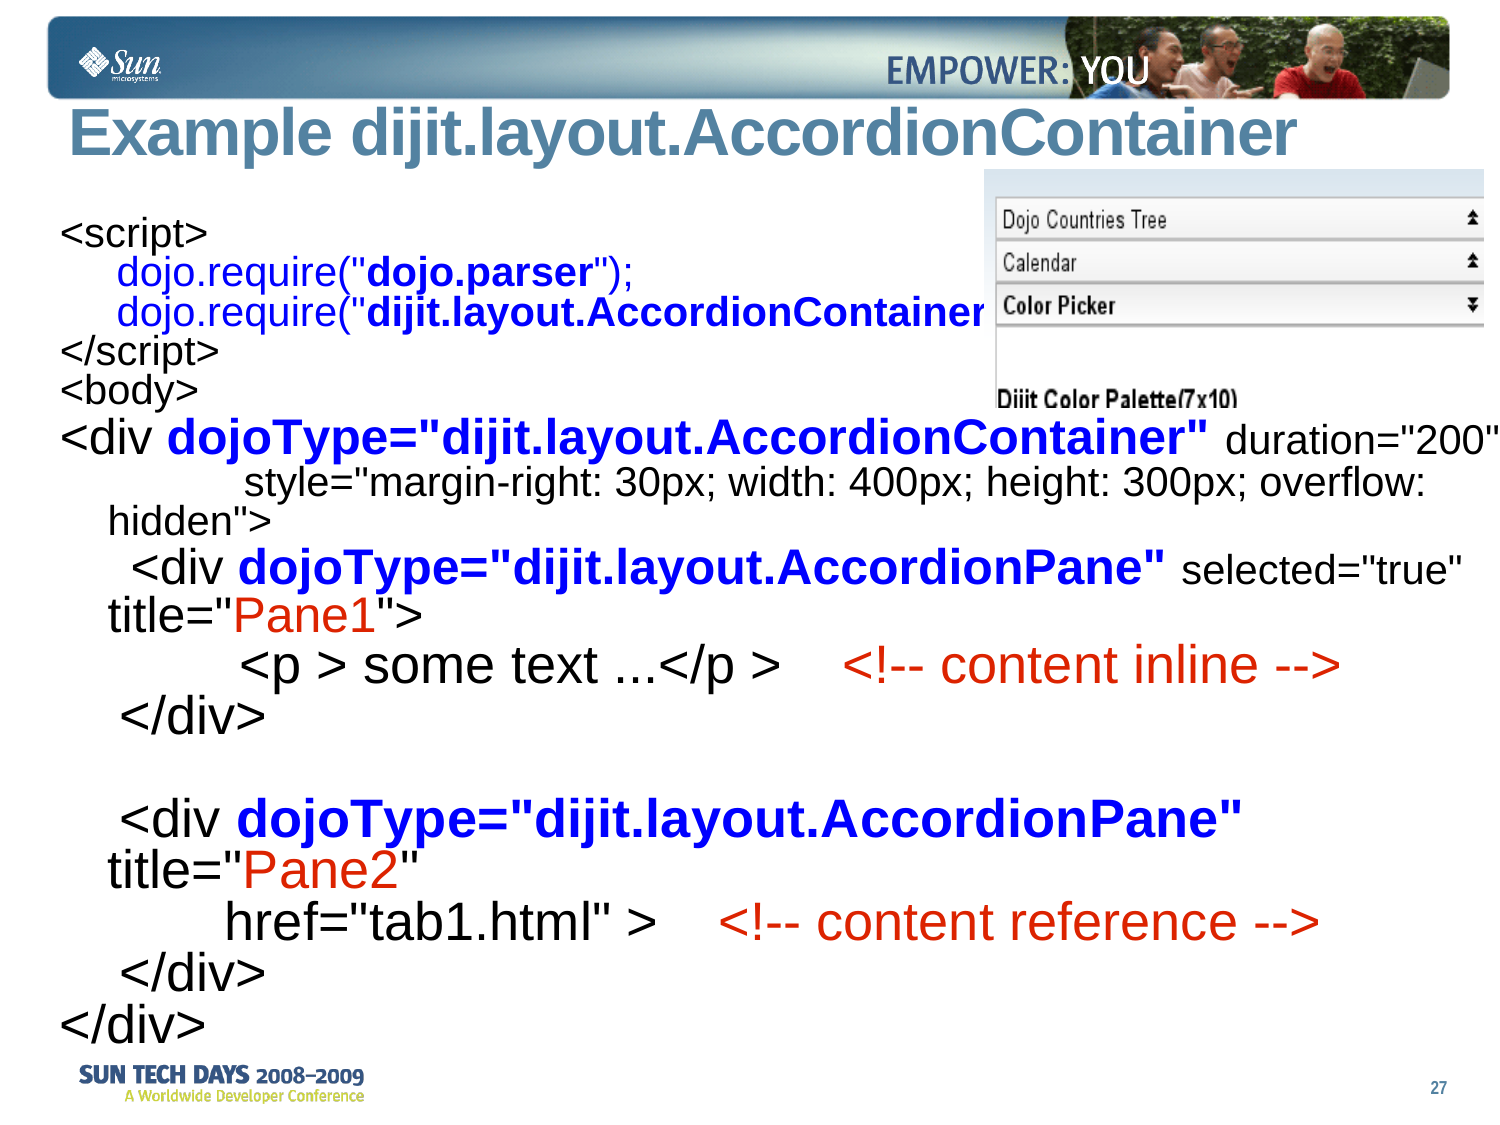

# Example dijit.layout.AccordionContainer
<script>
dojo.require("dojo.parser");
dojo.require("dijit.layout.AccordionContainer");
</script>
<body>
<div dojoType="dijit.layout.AccordionContainer" duration="200"
 style="margin-right: 30px; width: 400px; height: 300px; overflow: hidden">
 <div dojoType="dijit.layout.AccordionPane" selected="true" title="Pane1">
 <p > some text ...</p > <!-- content inline -->
 </div>
 <div dojoType="dijit.layout.AccordionPane" title="Pane2"
 href="tab1.html" > <!-- content reference -->
 </div>
</div>